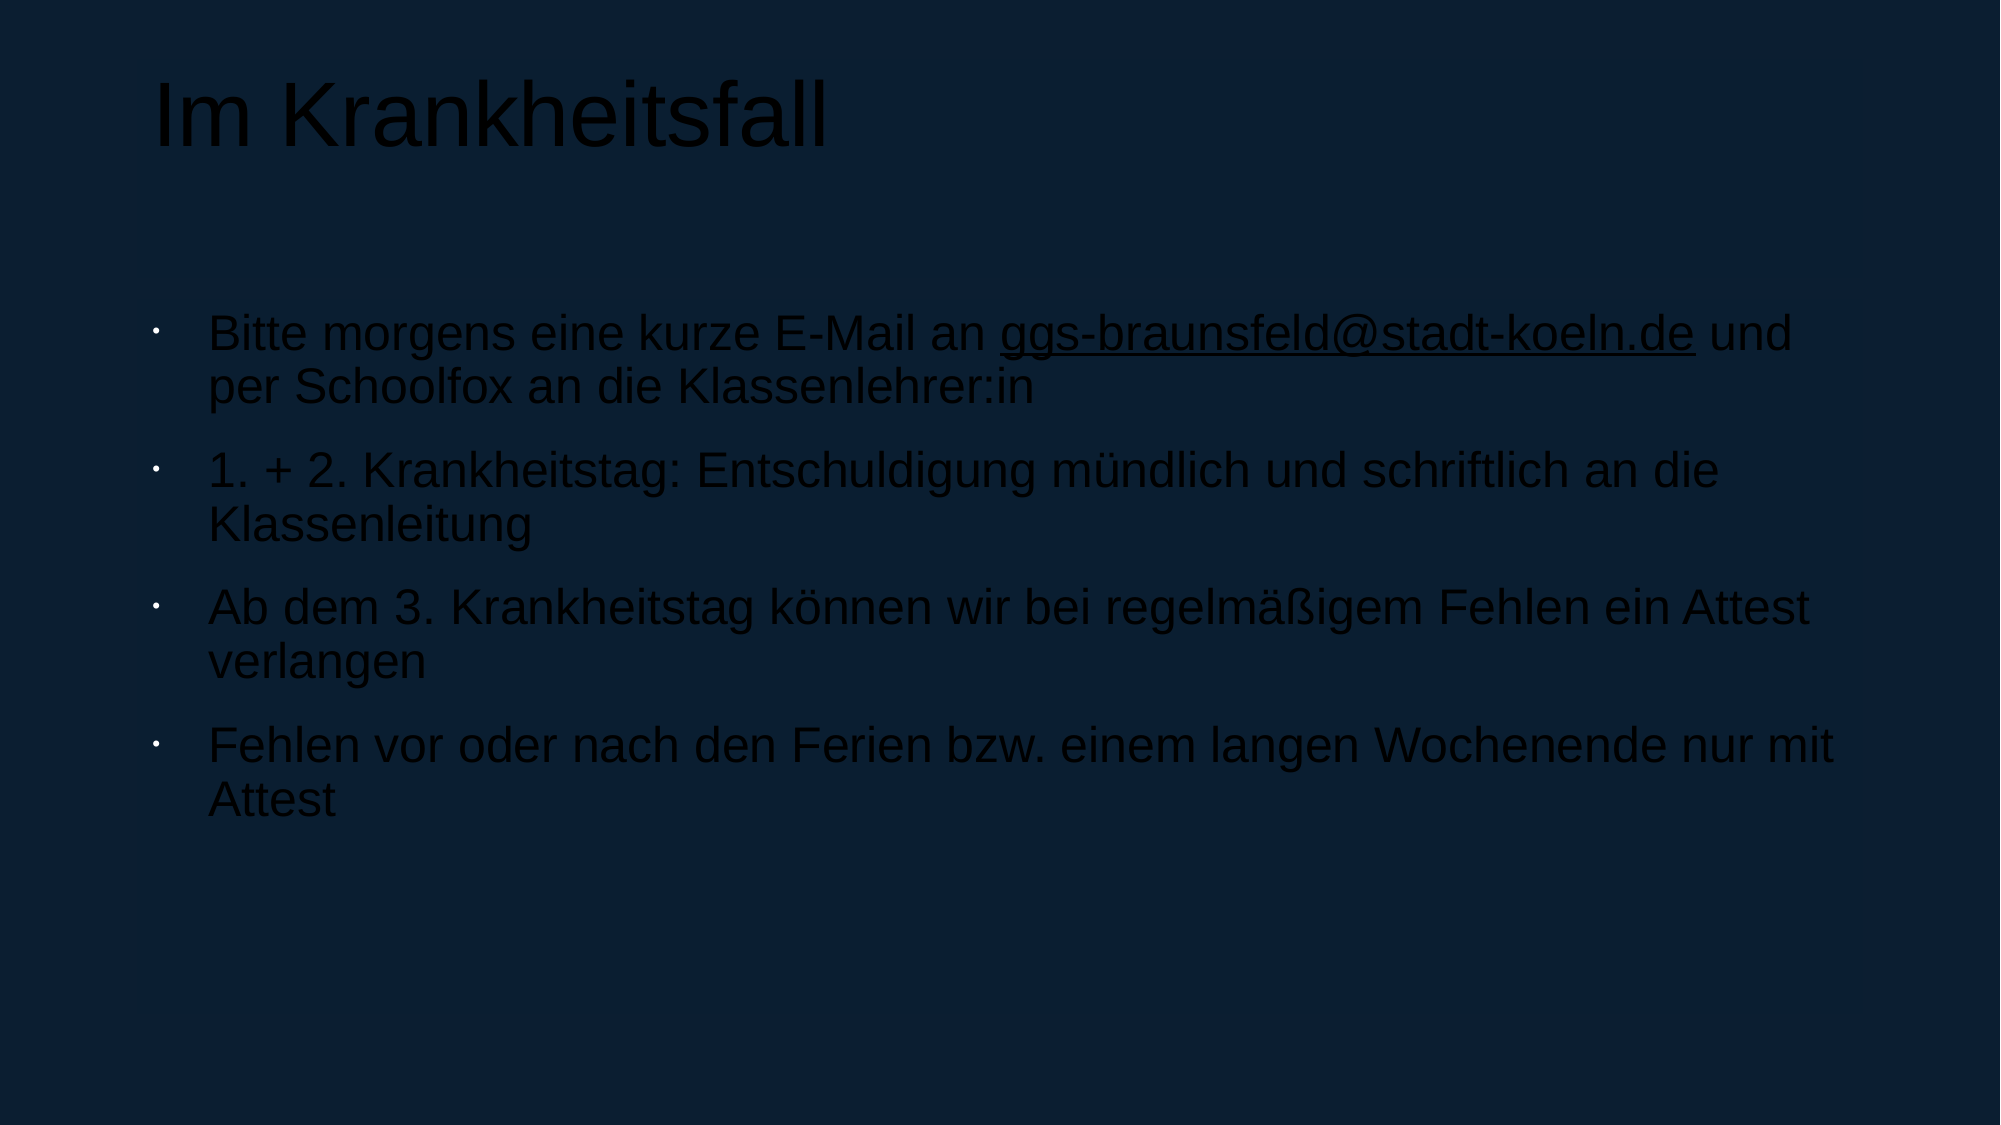

# Im Krankheitsfall
Bitte morgens eine kurze E-Mail an ggs-braunsfeld@stadt-koeln.de und per Schoolfox an die Klassenlehrer:in
1. + 2. Krankheitstag: Entschuldigung mündlich und schriftlich an die Klassenleitung
Ab dem 3. Krankheitstag können wir bei regelmäßigem Fehlen ein Attest verlangen
Fehlen vor oder nach den Ferien bzw. einem langen Wochenende nur mit Attest